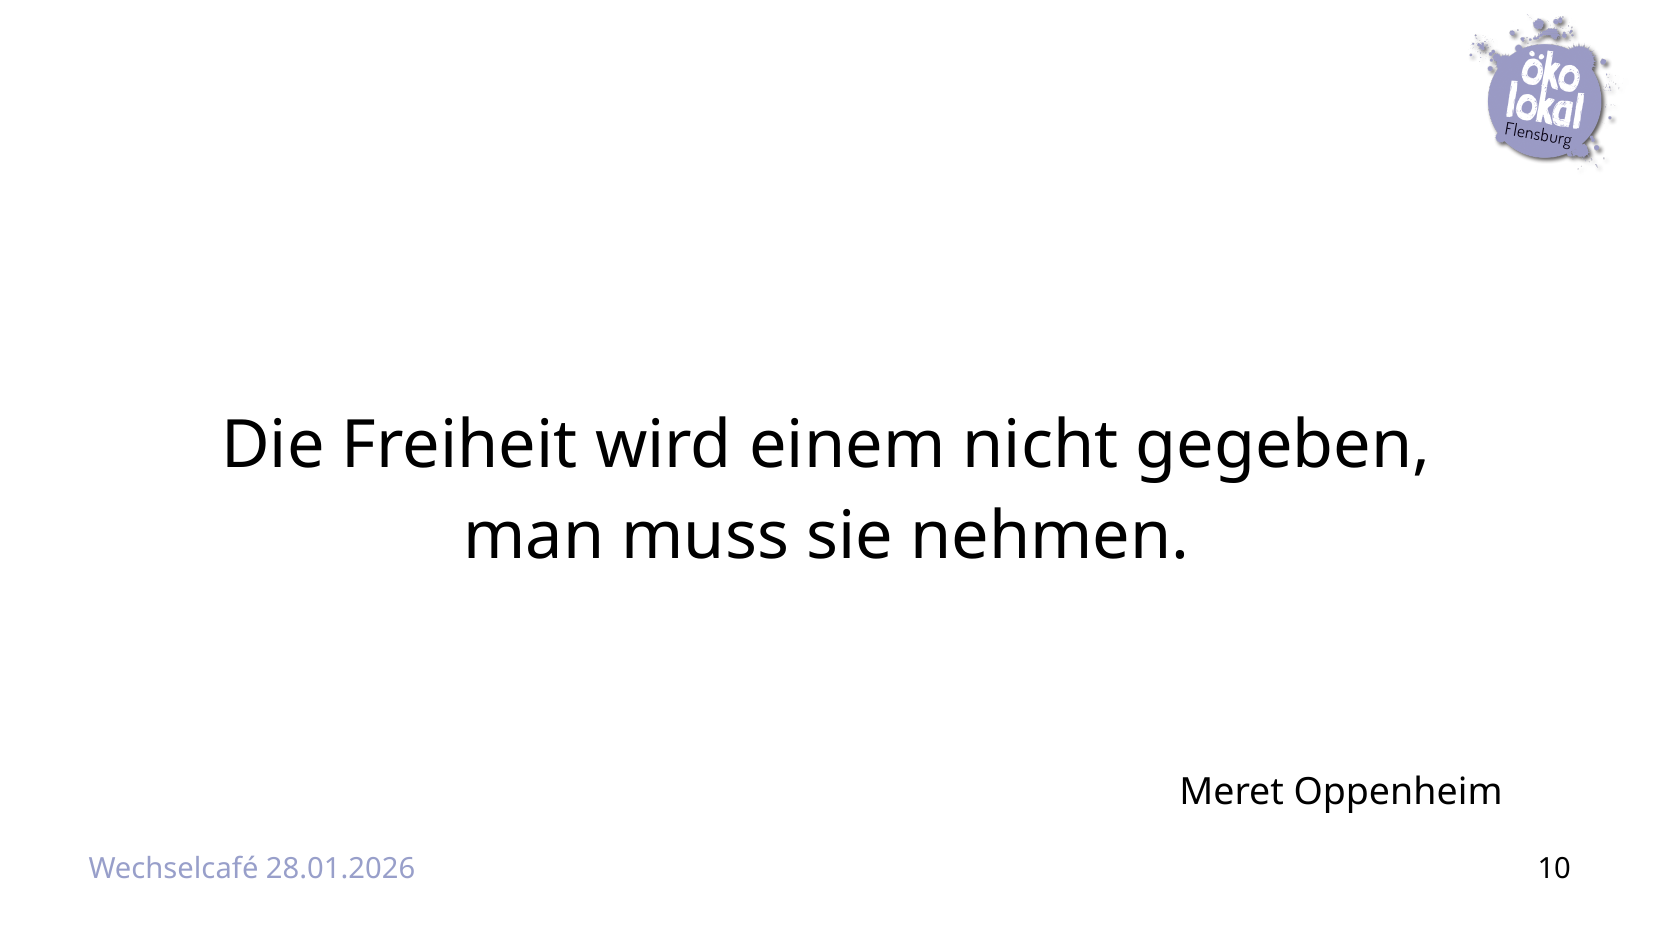

#
Die Freiheit wird einem nicht gegeben,
man muss sie nehmen.
Meret Oppenheim